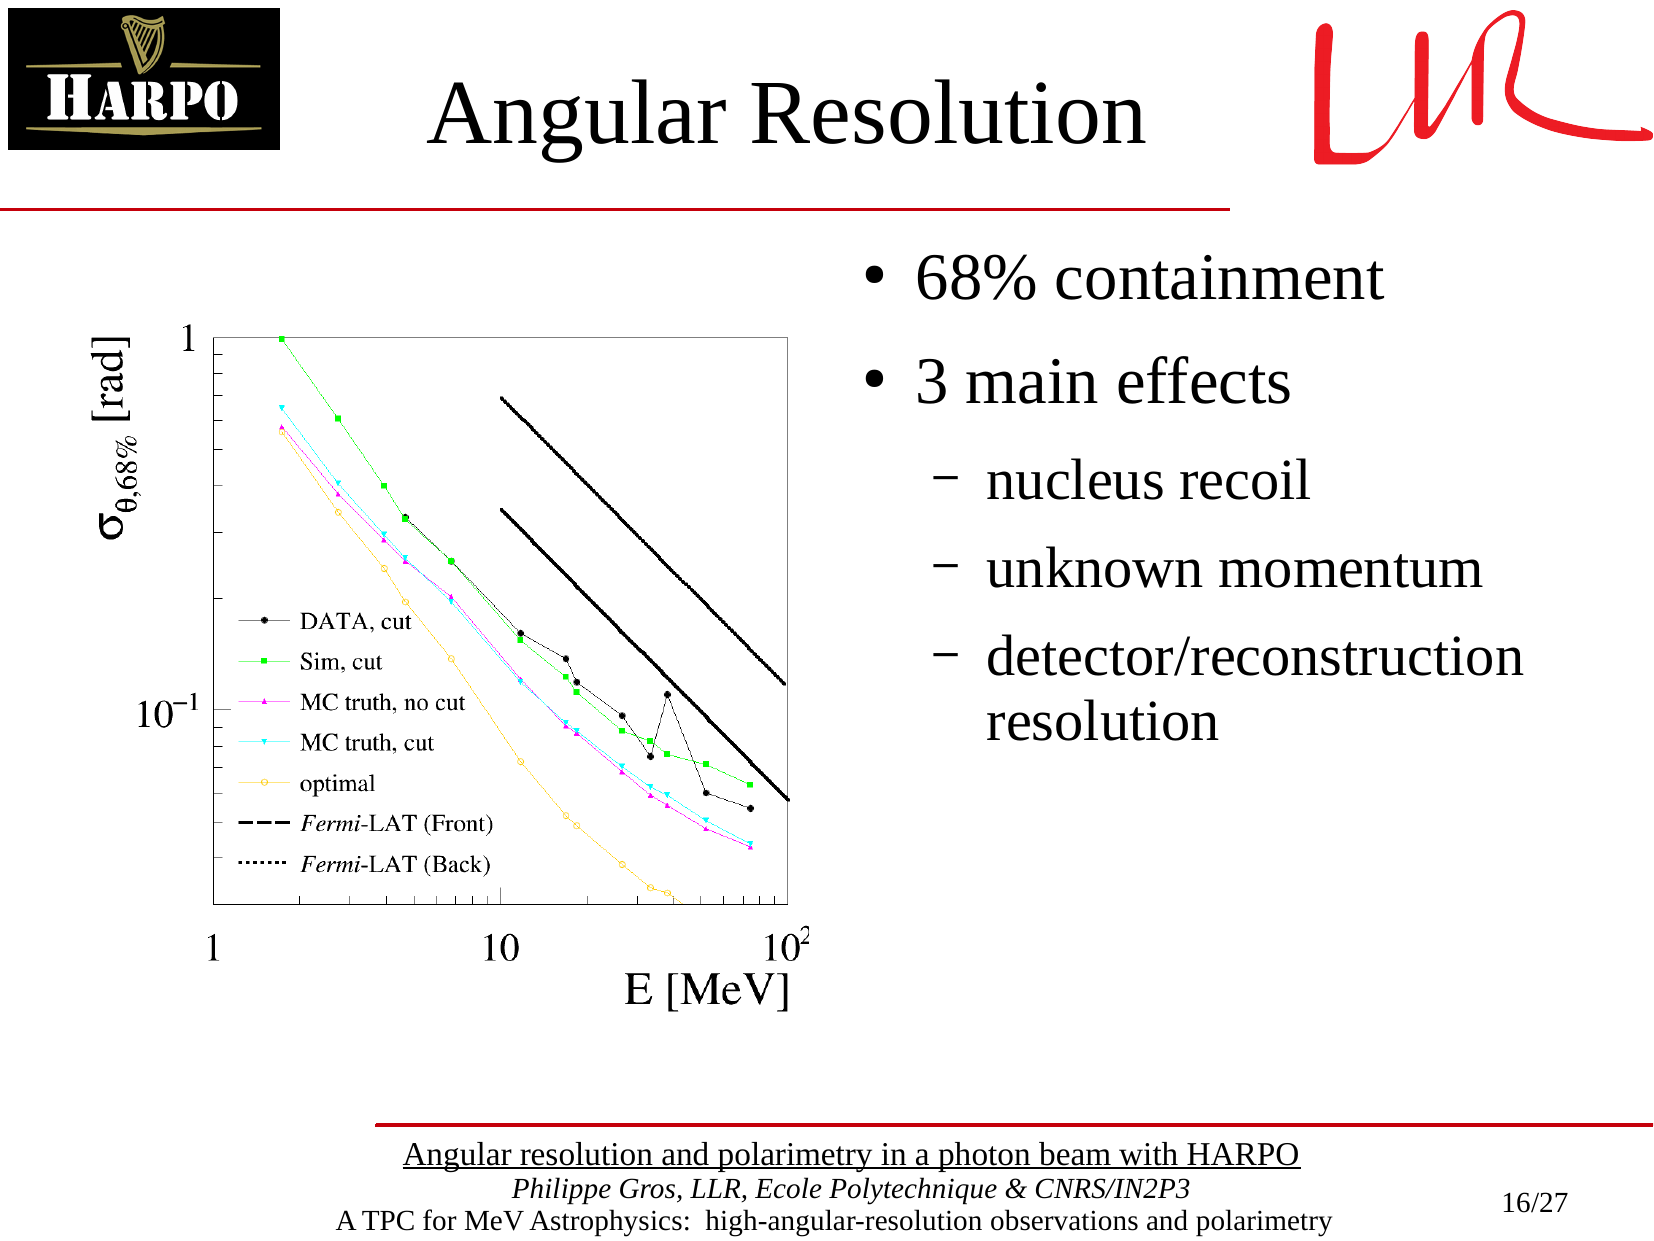

# Angular Resolution
68% containment
3 main effects
nucleus recoil
unknown momentum
detector/reconstruction resolution
16